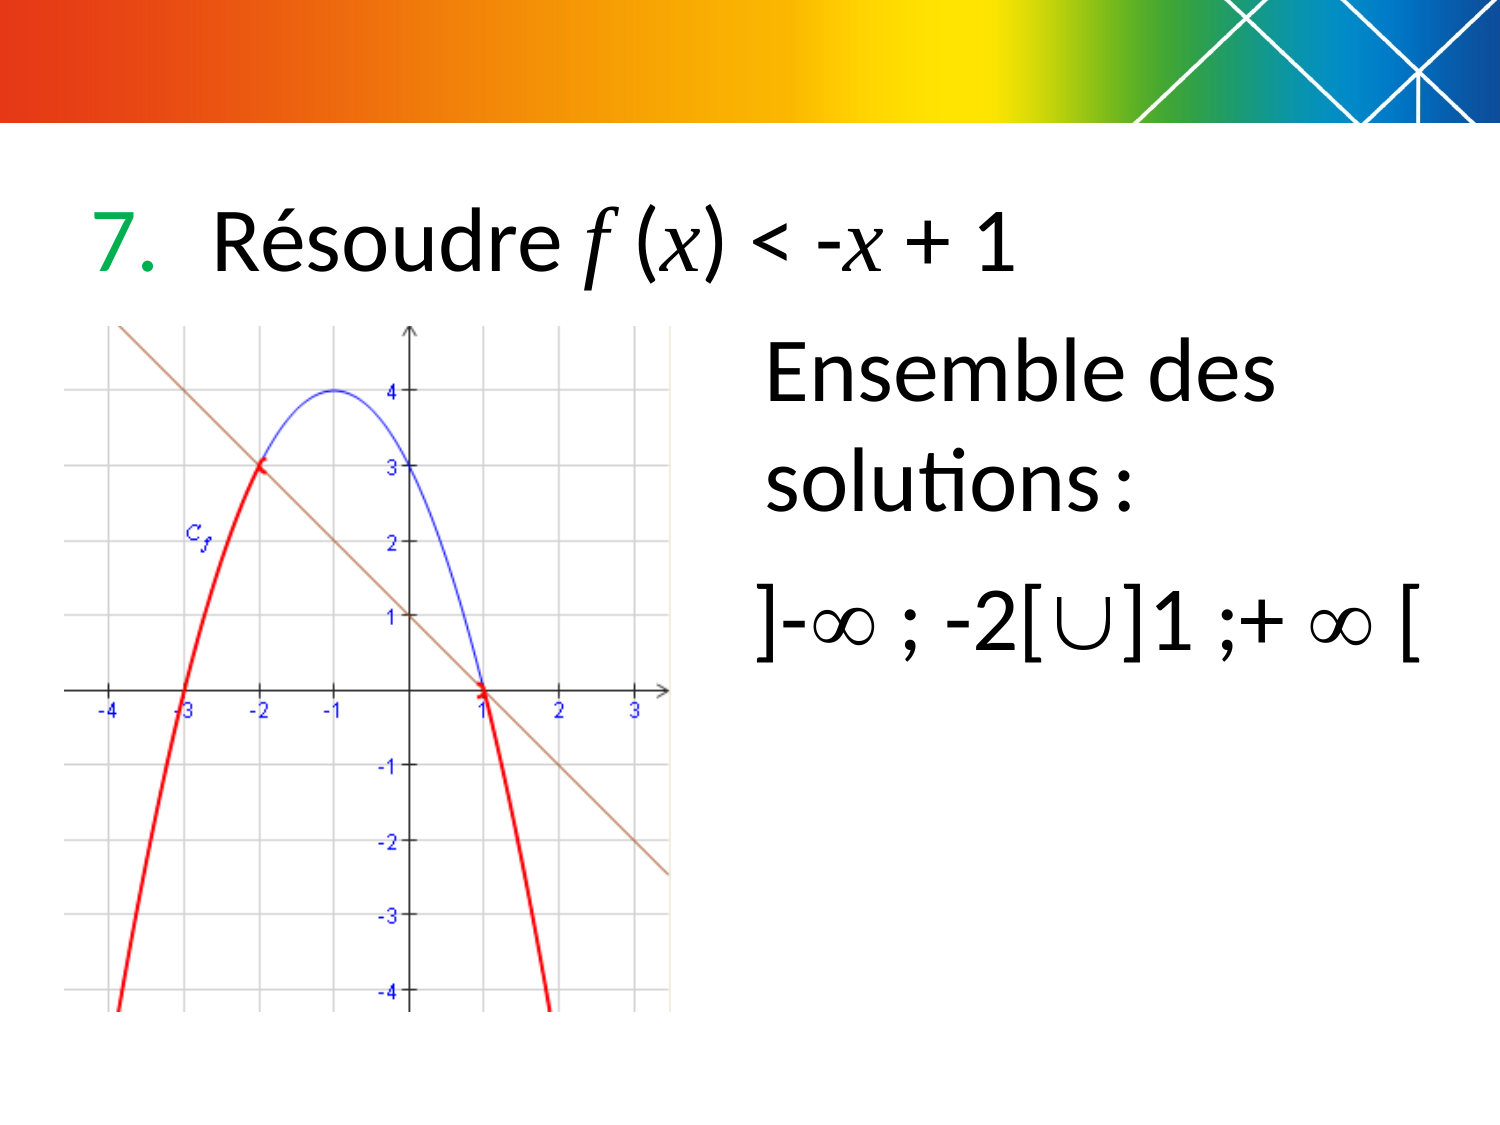

# Résoudre f (x) < -x + 1
Ensemble des
solutions :
]- ; -2[]1 ;+  [